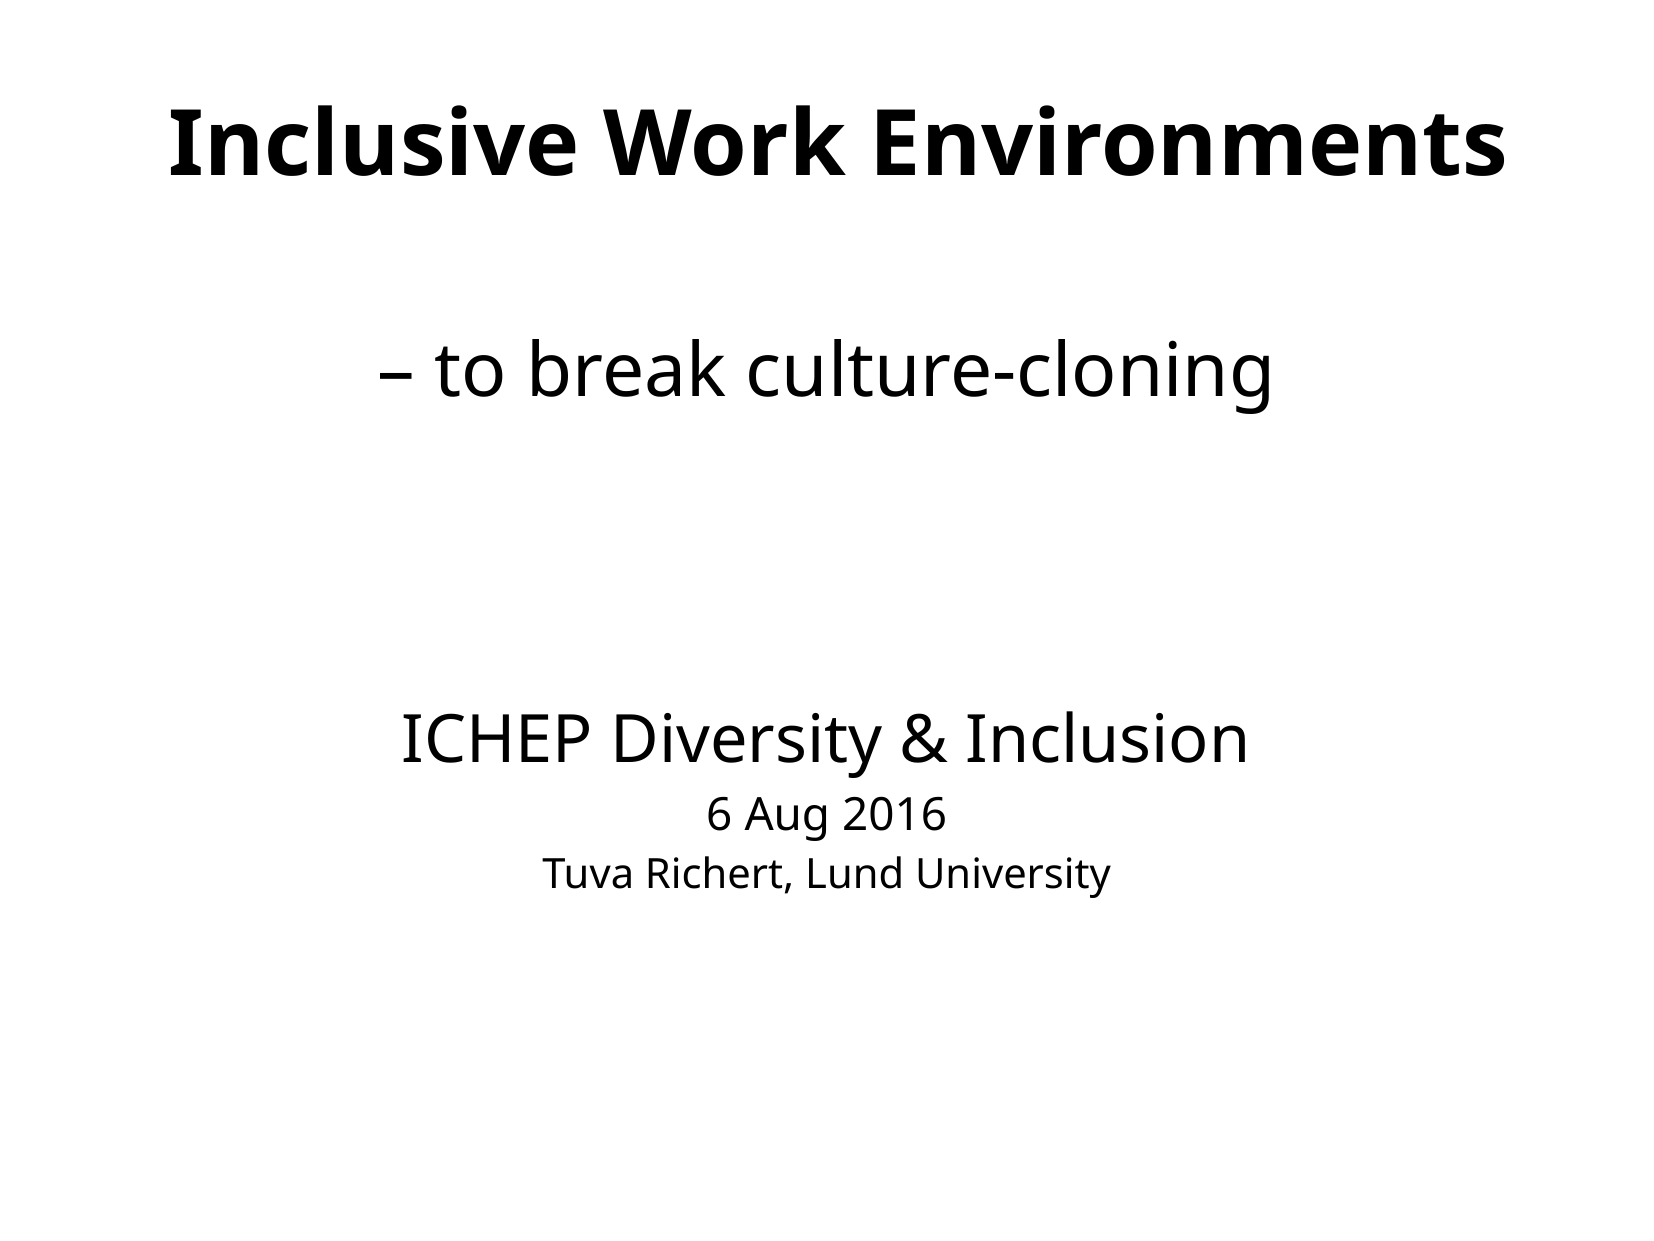

# Inclusive Work Environments – to break culture-cloning ICHEP Diversity & Inclusion 6 Aug 2016 Tuva Richert, Lund University